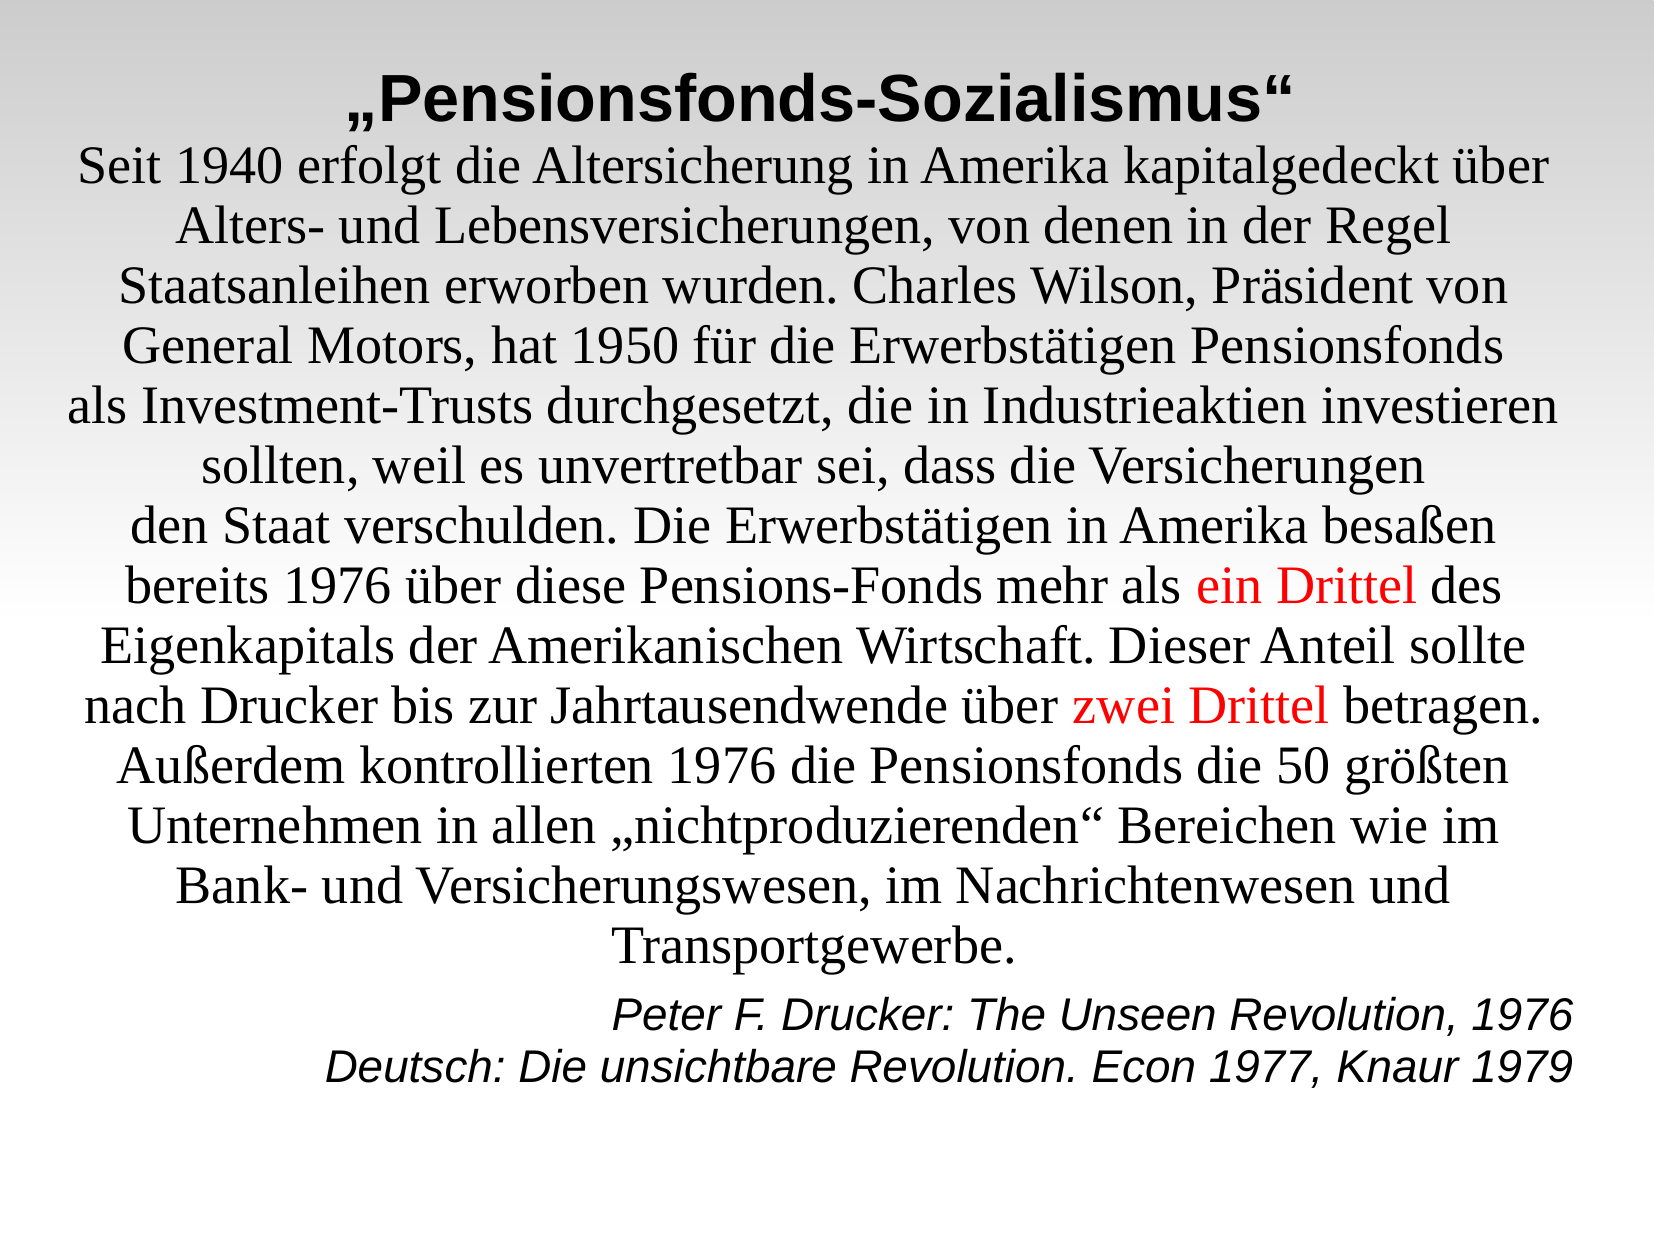

„Pensionsfonds-Sozialismus“
Seit 1940 erfolgt die Altersicherung in Amerika kapitalgedeckt über
Alters- und Lebensversicherungen, von denen in der Regel
Staatsanleihen erworben wurden. Charles Wilson, Präsident von
General Motors, hat 1950 für die Erwerbstätigen Pensionsfonds
als Investment-Trusts durchgesetzt, die in Industrieaktien investieren
sollten, weil es unvertretbar sei, dass die Versicherungen
den Staat verschulden. Die Erwerbstätigen in Amerika besaßen
bereits 1976 über diese Pensions-Fonds mehr als ein Drittel des
Eigenkapitals der Amerikanischen Wirtschaft. Dieser Anteil sollte
nach Drucker bis zur Jahrtausendwende über zwei Drittel betragen.
Außerdem kontrollierten 1976 die Pensionsfonds die 50 größten
Unternehmen in allen „nichtproduzierenden“ Bereichen wie im
Bank- und Versicherungswesen, im Nachrichtenwesen und
Transportgewerbe.
Peter F. Drucker: The Unseen Revolution, 1976
Deutsch: Die unsichtbare Revolution. Econ 1977, Knaur 1979